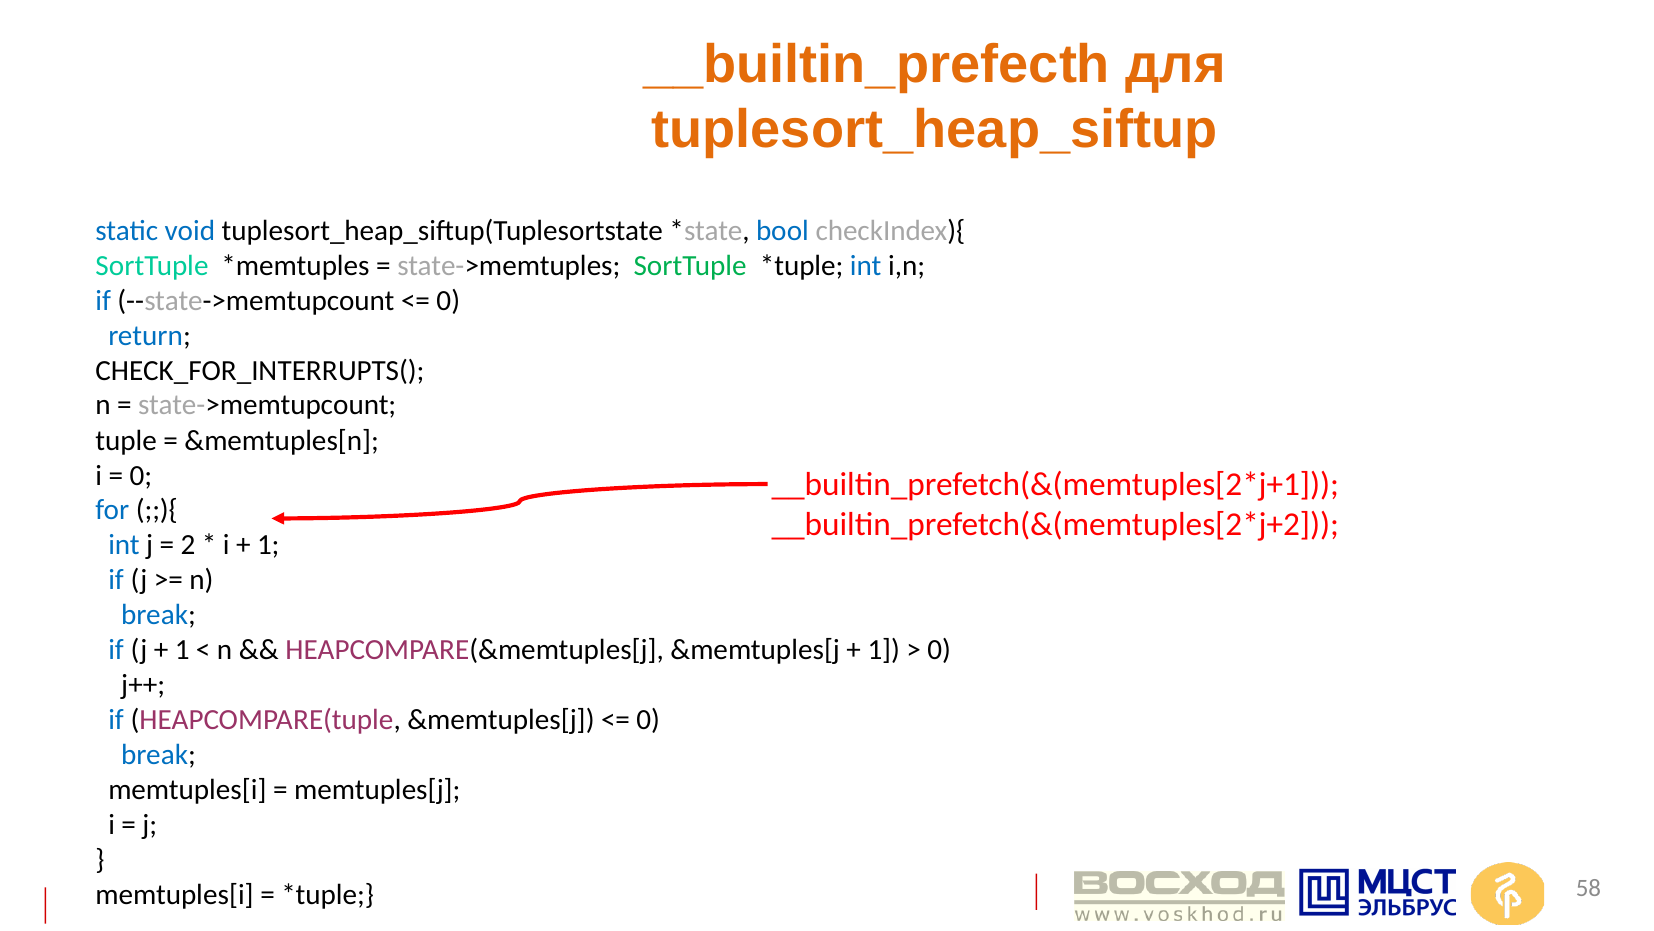

__builtin_prefecth для tuplesort_heap_siftup
static void tuplesort_heap_siftup(Tuplesortstate *state, bool checkIndex){
SortTuple *memtuples = state->memtuples; SortTuple *tuple; int i,n;
if (--state->memtupcount <= 0)
 return;
CHECK_FOR_INTERRUPTS();
n = state->memtupcount;
tuple = &memtuples[n];
i = 0;
for (;;){
 int j = 2 * i + 1;
 if (j >= n)
 break;
 if (j + 1 < n && HEAPCOMPARE(&memtuples[j], &memtuples[j + 1]) > 0)
 j++;
 if (HEAPCOMPARE(tuple, &memtuples[j]) <= 0)
 break;
 memtuples[i] = memtuples[j];
 i = j;
}
memtuples[i] = *tuple;}
__builtin_prefetch(&(memtuples[2*j+1]));
__builtin_prefetch(&(memtuples[2*j+2]));